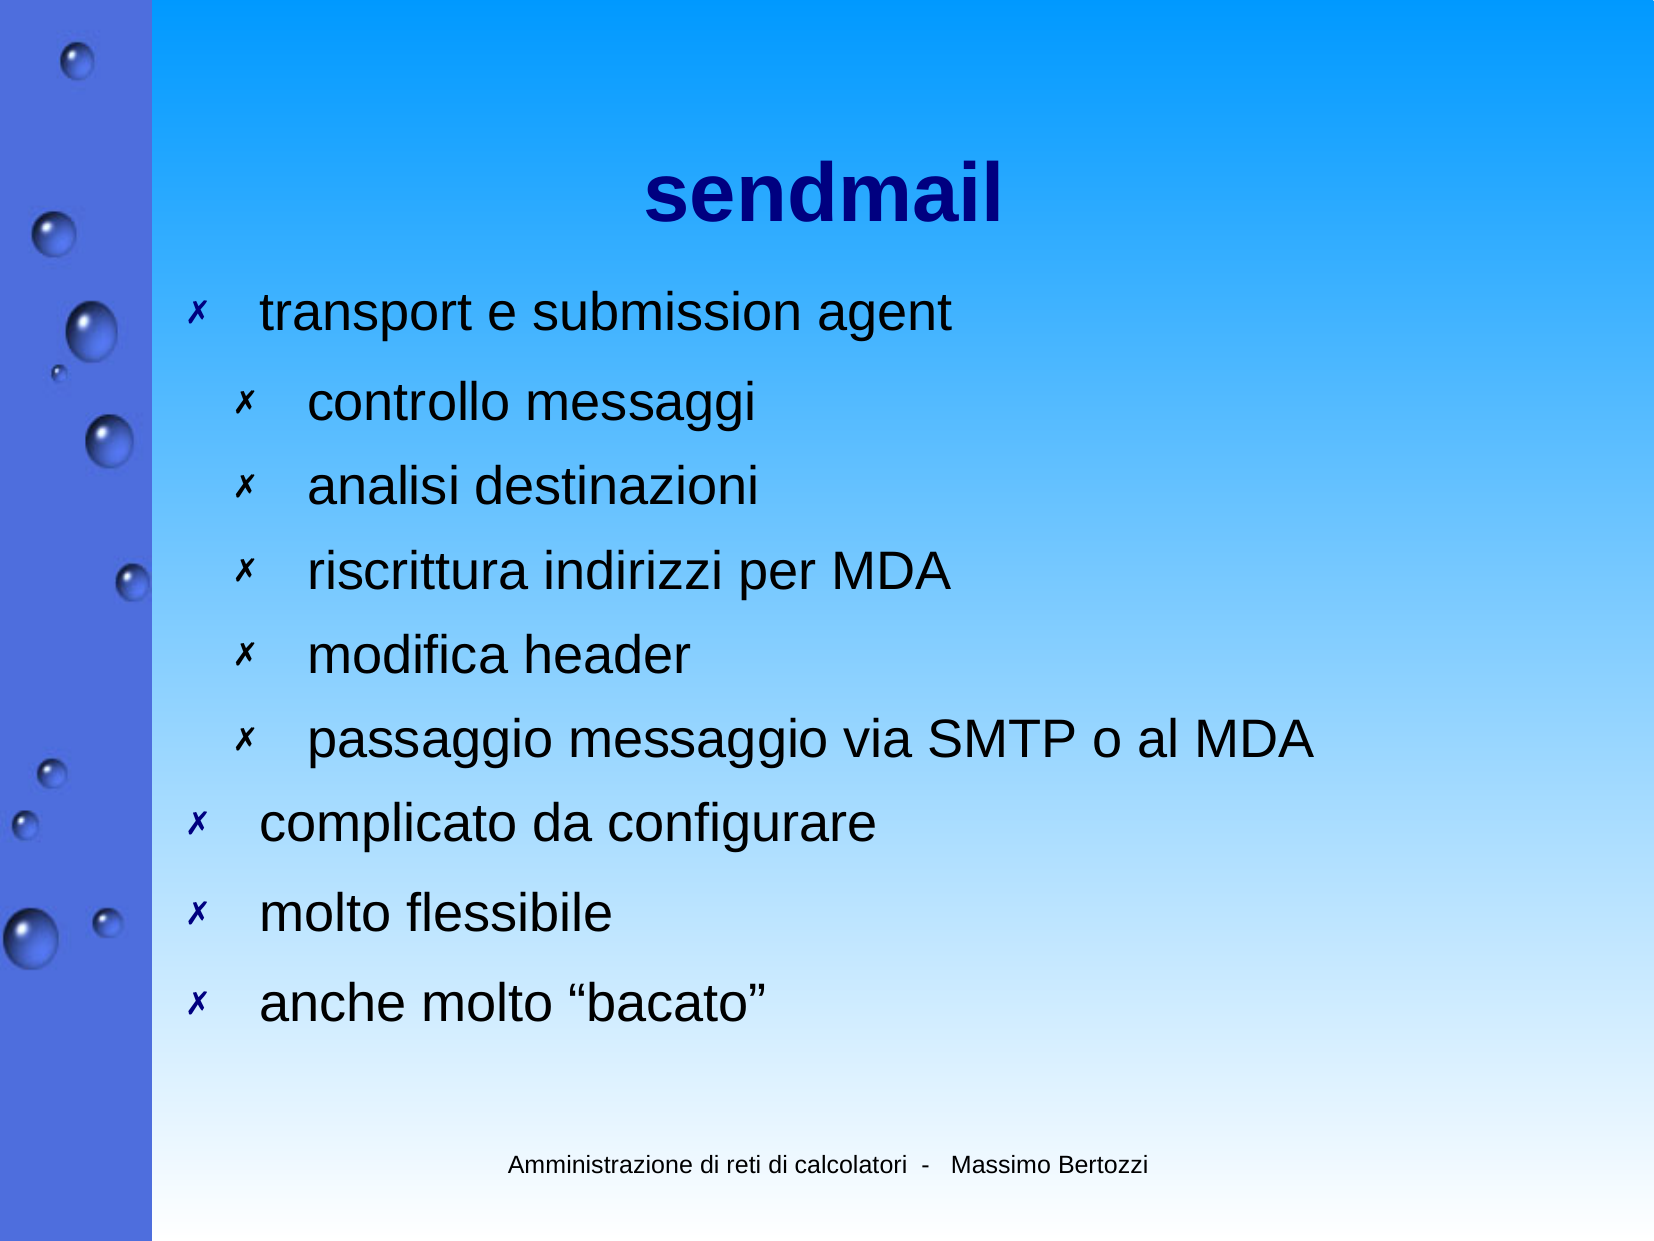

# sendmail
transport e submission agent
controllo messaggi
analisi destinazioni
riscrittura indirizzi per MDA
modifica header
passaggio messaggio via SMTP o al MDA
complicato da configurare
molto flessibile
anche molto “bacato”